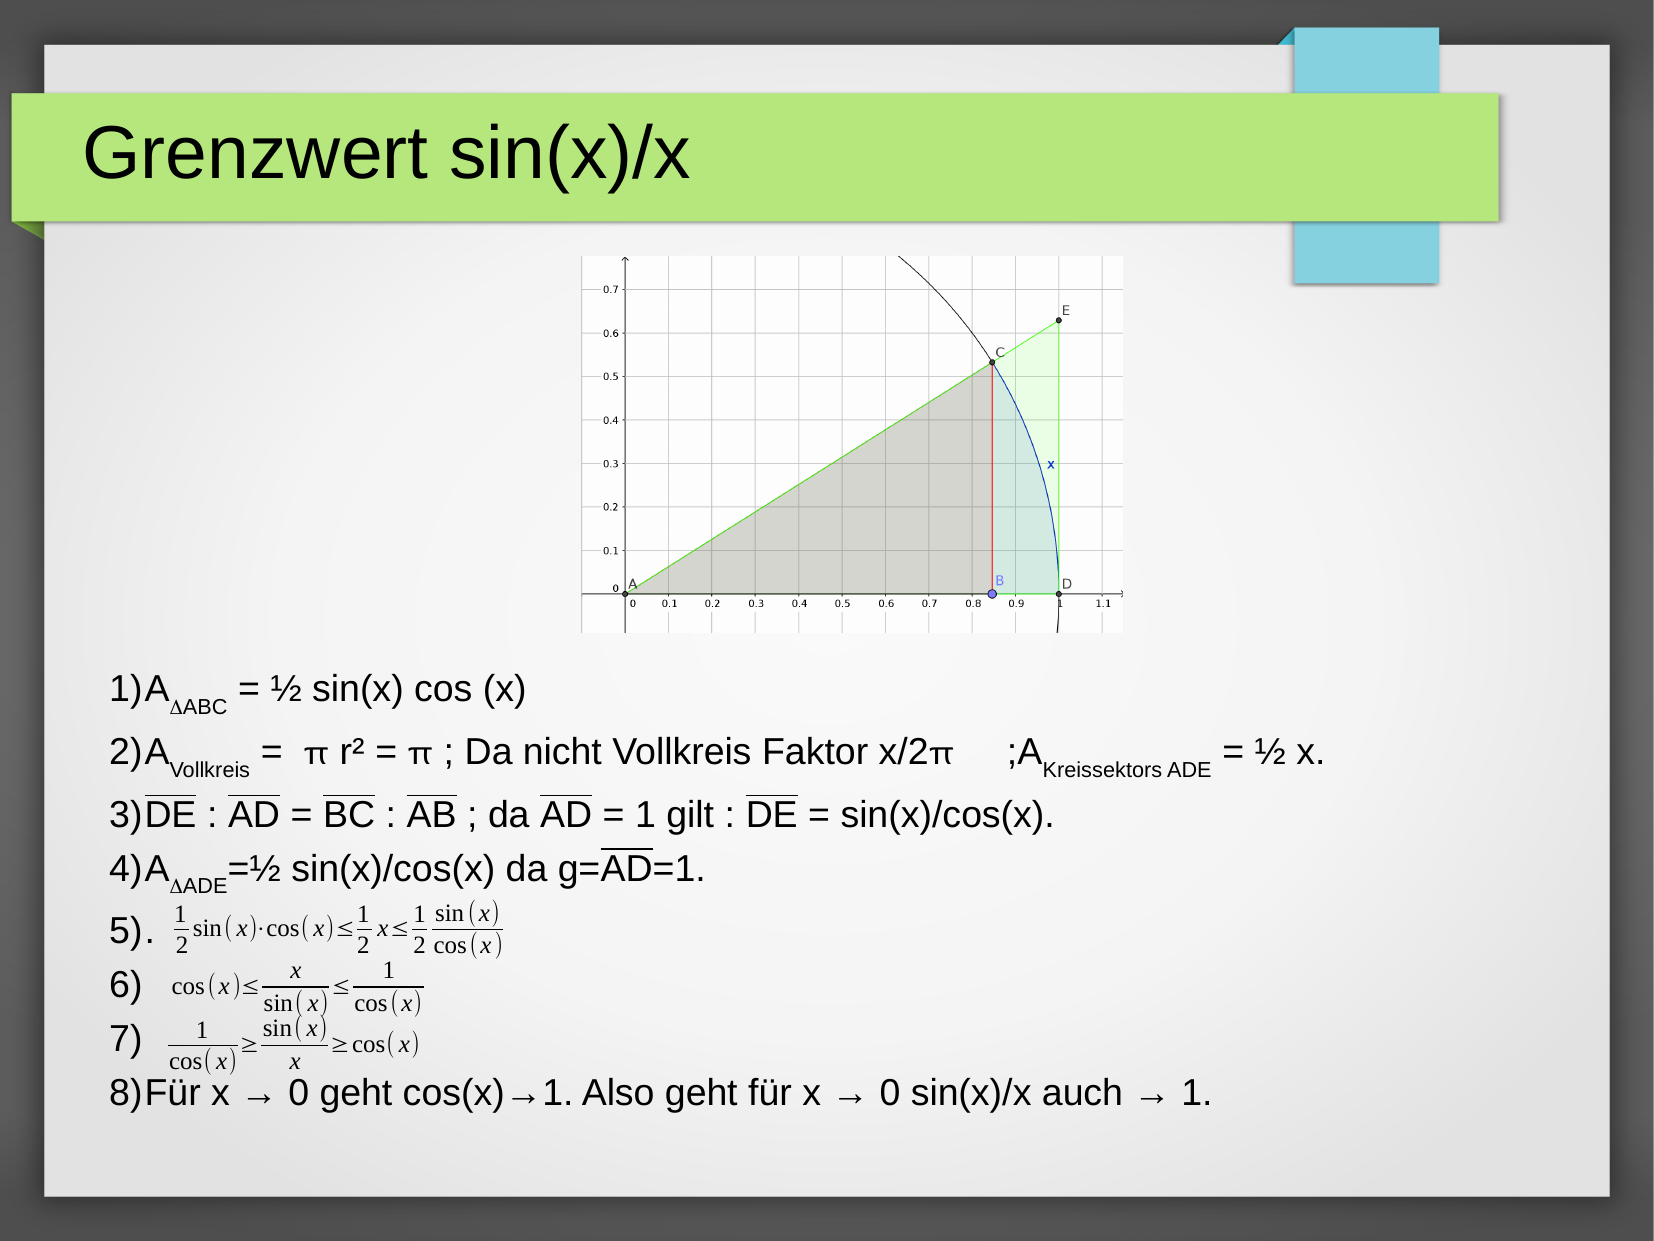

# Grenzwert sin(x)/x
AΔABC = ½ sin(x) cos (x)
AVollkreis =  r² =  ; Da nicht Vollkreis Faktor x/2 ;AKreissektors ADE = ½ x.
DE : AD = BC : AB ; da AD = 1 gilt : DE = sin(x)/cos(x).
AΔADE=½ sin(x)/cos(x) da g=AD=1.
.
Für x → 0 geht cos(x)→1. Also geht für x → 0 sin(x)/x auch → 1.